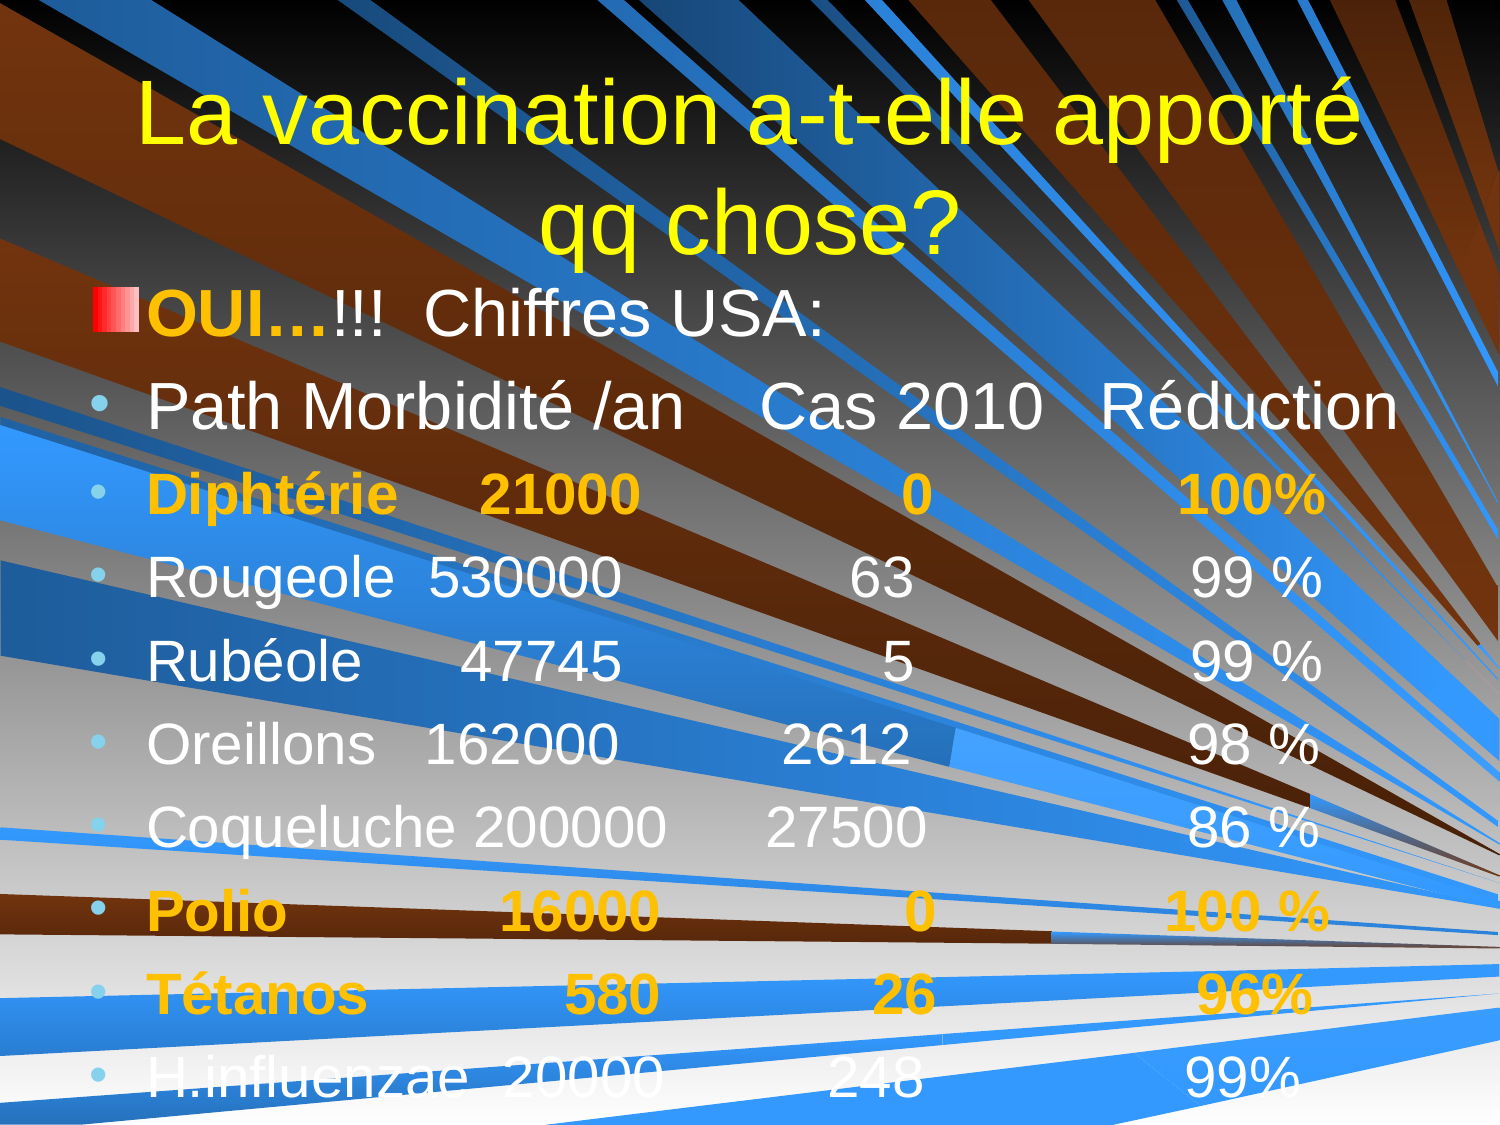

# La vaccination a-t-elle apporté qq chose?
OUI…!!! Chiffres USA:
Path Morbidité /an Cas 2010 Réduction
Diphtérie 21000 0 100%
Rougeole 530000 63 99 %
Rubéole 47745 5 99 %
Oreillons 162000 2612 98 %
Coqueluche 200000 27500 86 %
Polio 16000 0 100 %
Tétanos 580 26 96%
H.influenzae 20000 248 99%